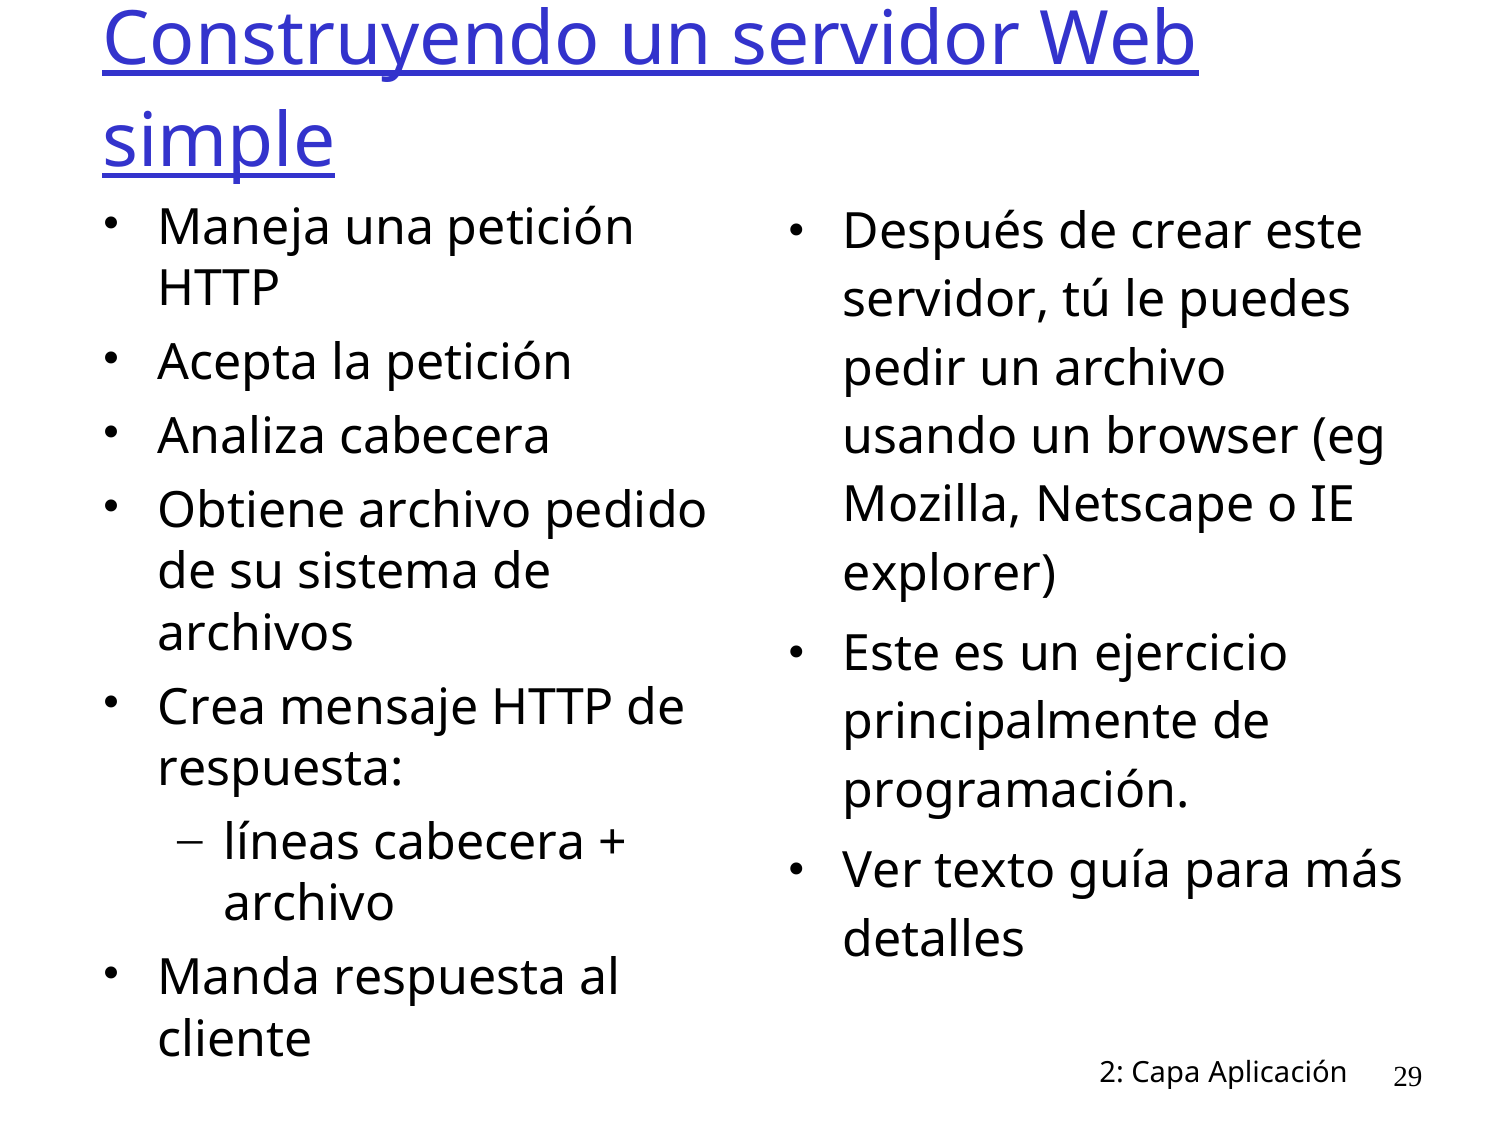

# Construyendo un servidor Web simple
Maneja una petición HTTP
Acepta la petición
Analiza cabecera‏
Obtiene archivo pedido de su sistema de archivos‏
Crea mensaje HTTP de respuesta:
líneas cabecera + archivo
Manda respuesta al cliente
Después de crear este servidor, tú le puedes pedir un archivo usando un browser (eg Mozilla, Netscape o IE explorer)‏
Este es un ejercicio principalmente de programación.
Ver texto guía para más detalles